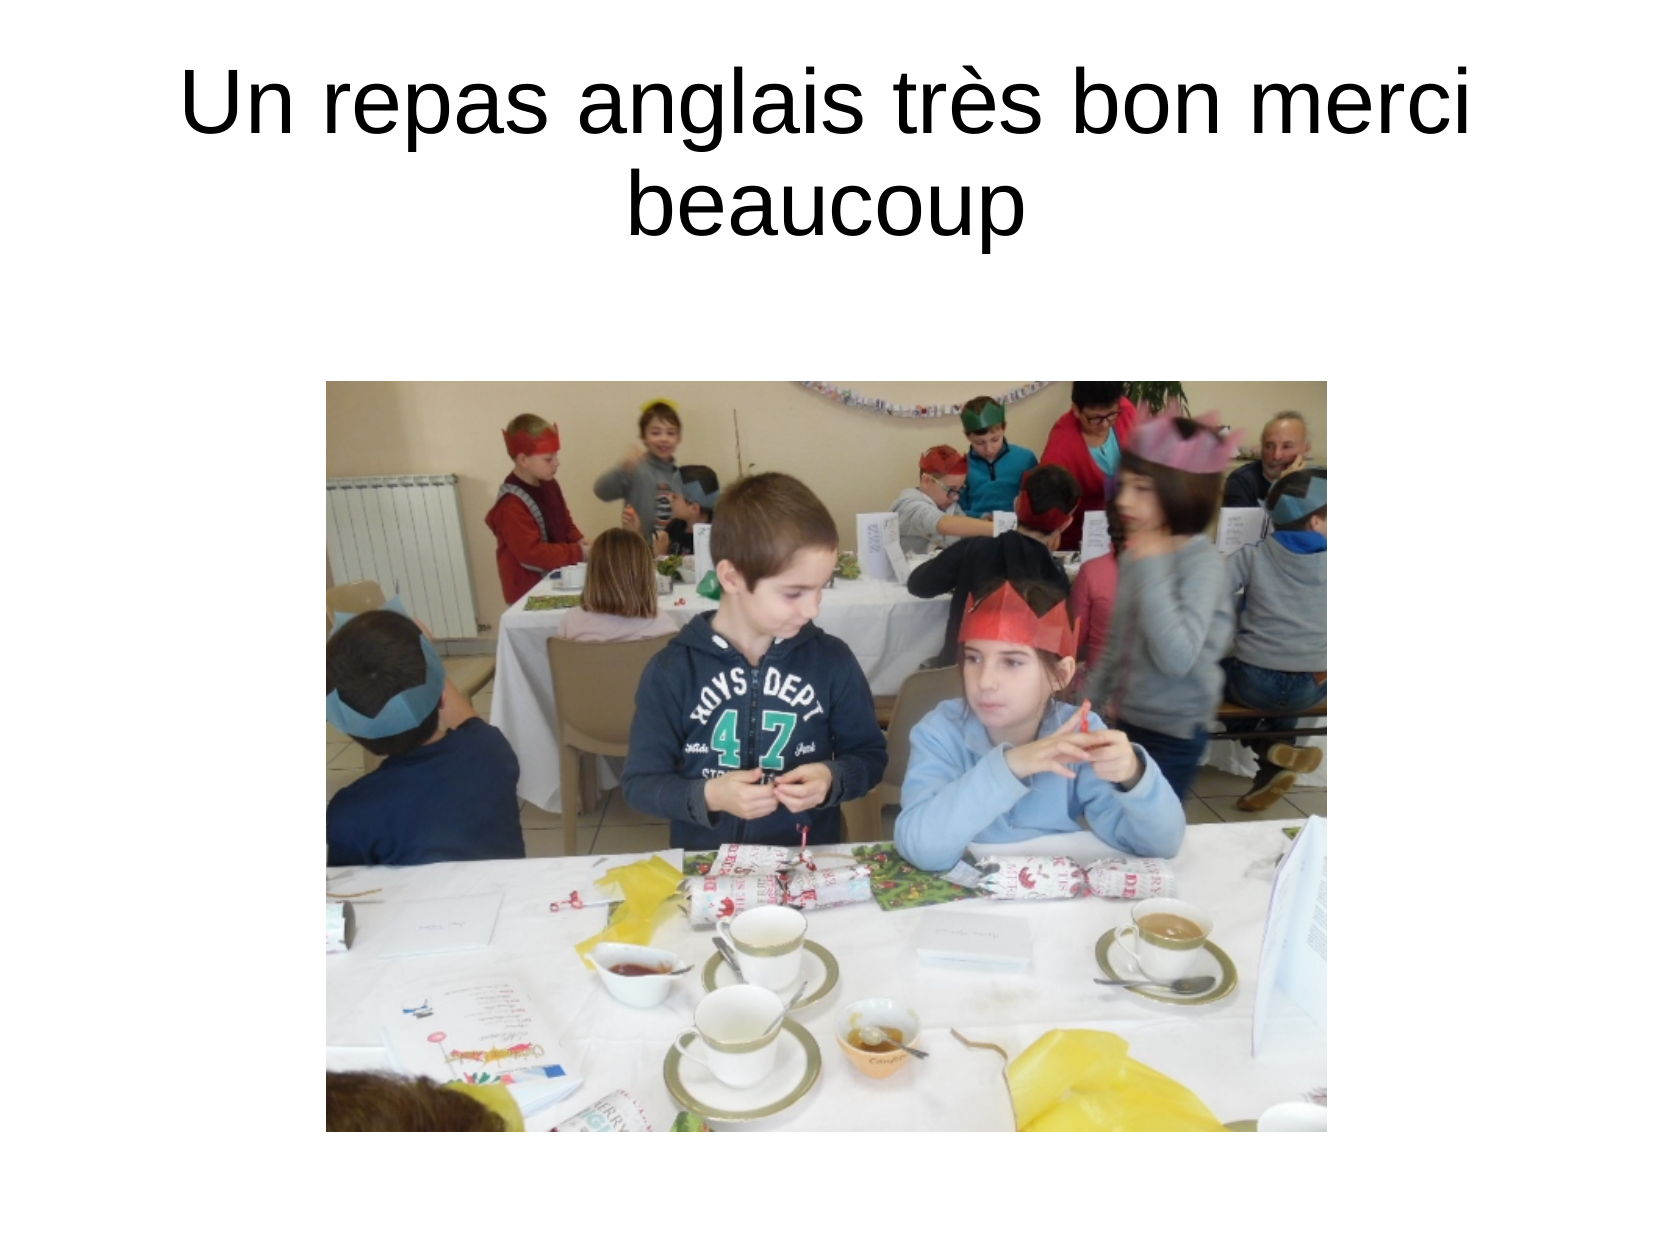

# Un repas anglais très bon merci beaucoup